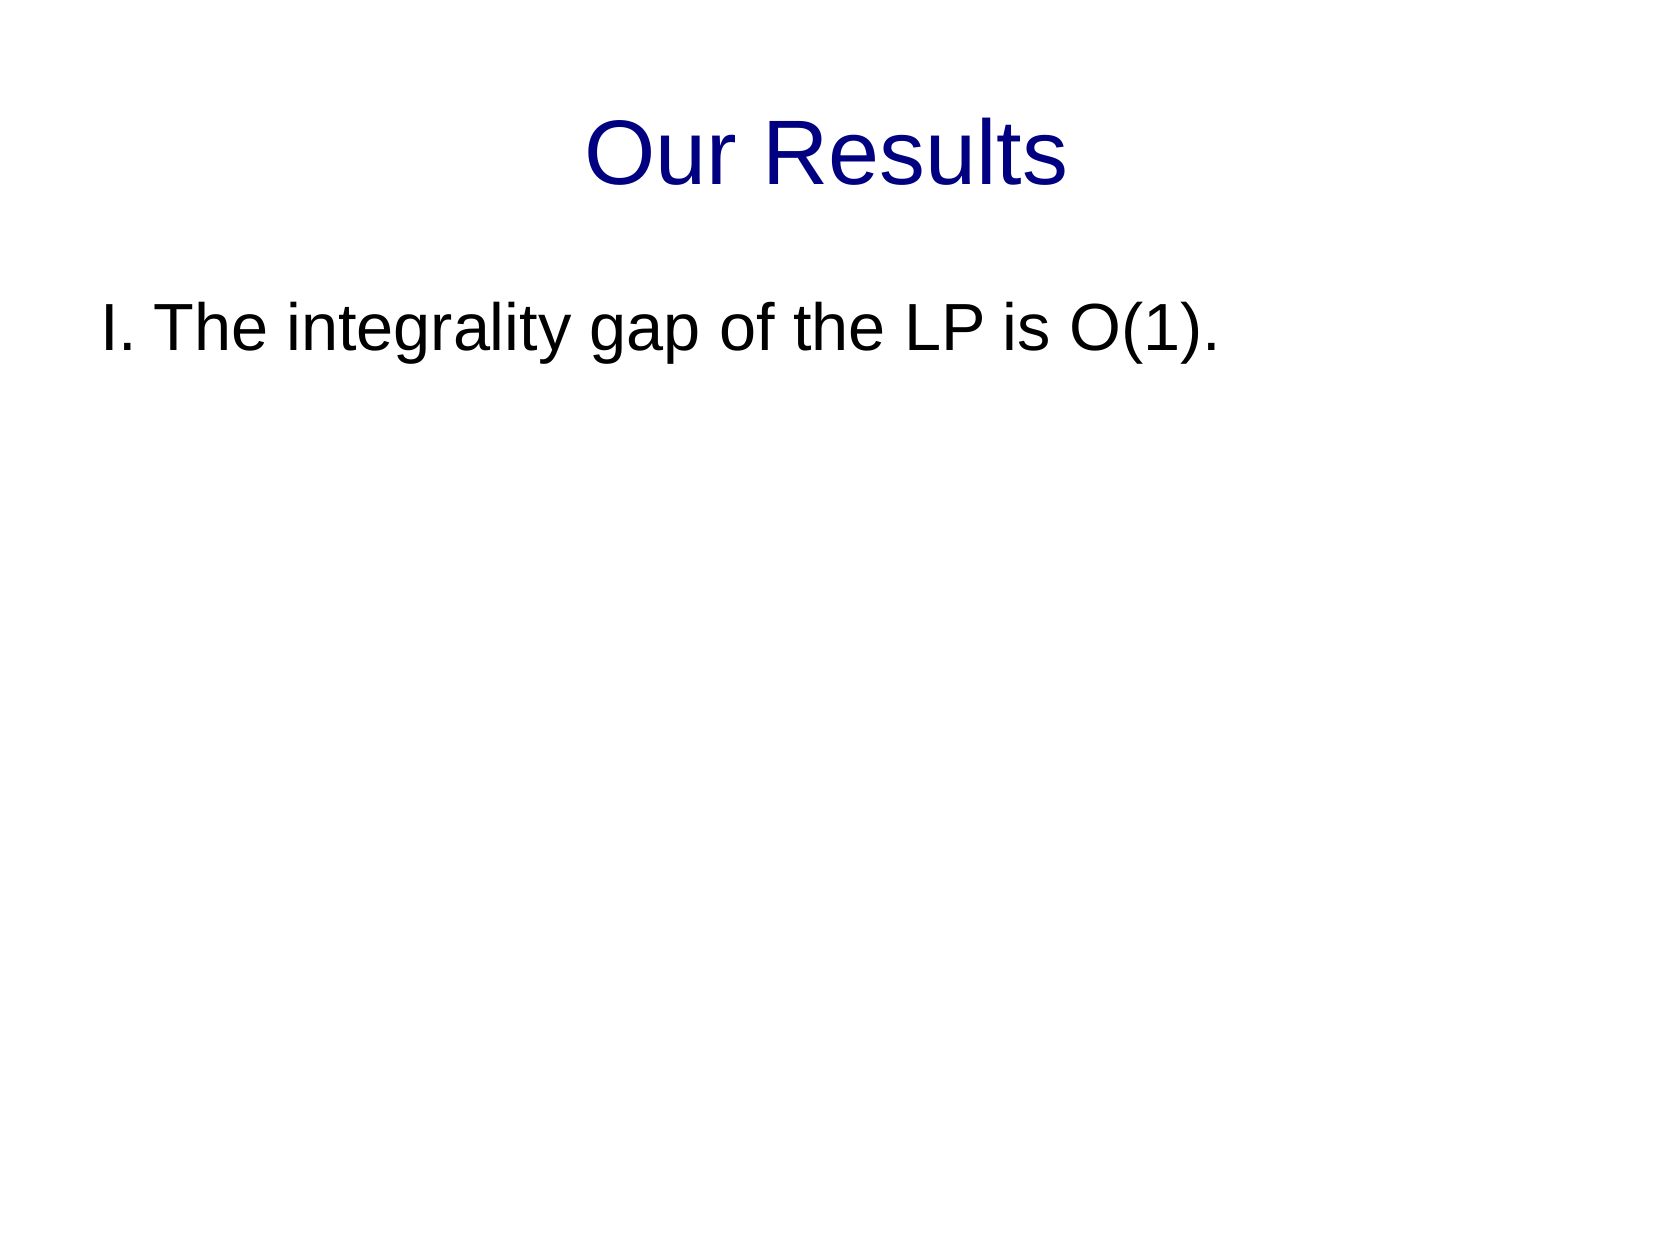

# Our Results
The integrality gap of the LP is O(1).